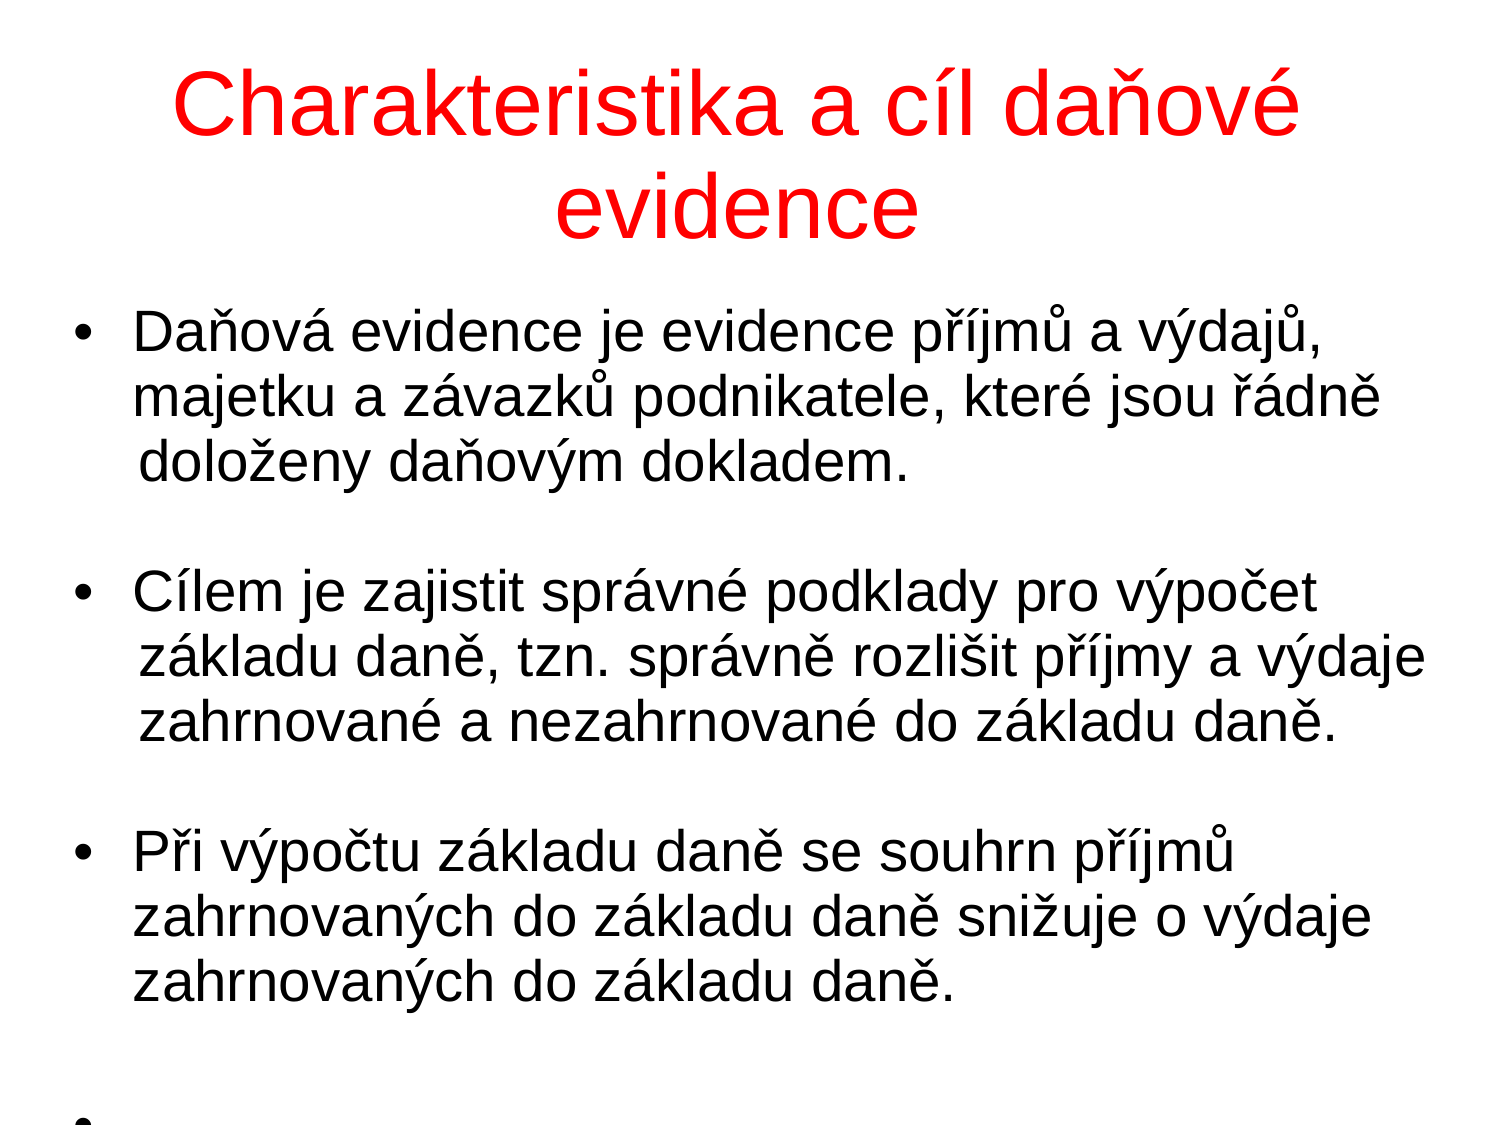

# Charakteristika a cíl daňové evidence
Daňová evidence je evidence příjmů a výdajů, majetku a závazků podnikatele, které jsou řádně
 doloženy daňovým dokladem.
Cílem je zajistit správné podklady pro výpočet
 základu daně, tzn. správně rozlišit příjmy a výdaje
 zahrnované a nezahrnované do základu daně.
Při výpočtu základu daně se souhrn příjmů zahrnovaných do základu daně snižuje o výdaje zahrnovaných do základu daně.